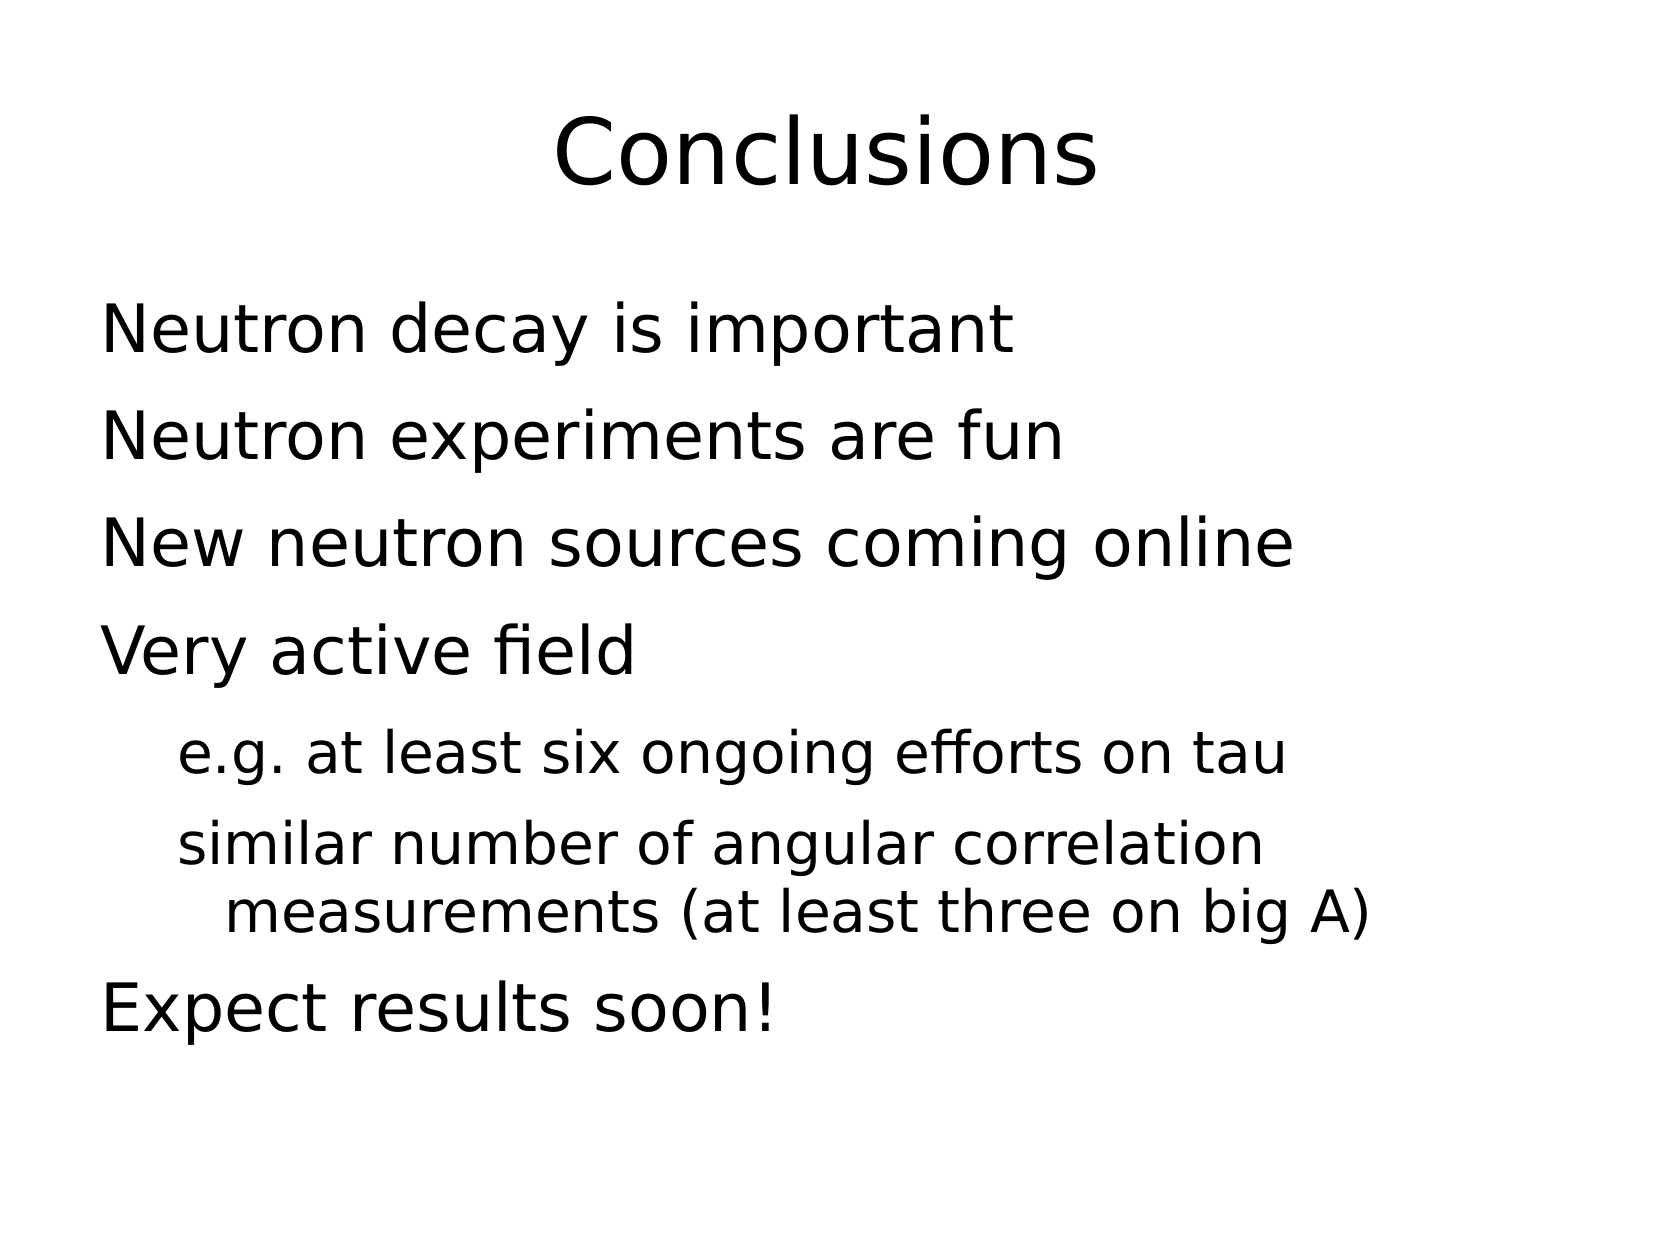

# Conclusions
Neutron decay is important
Neutron experiments are fun
New neutron sources coming online
Very active field
e.g. at least six ongoing efforts on tau
similar number of angular correlation measurements (at least three on big A)
Expect results soon!